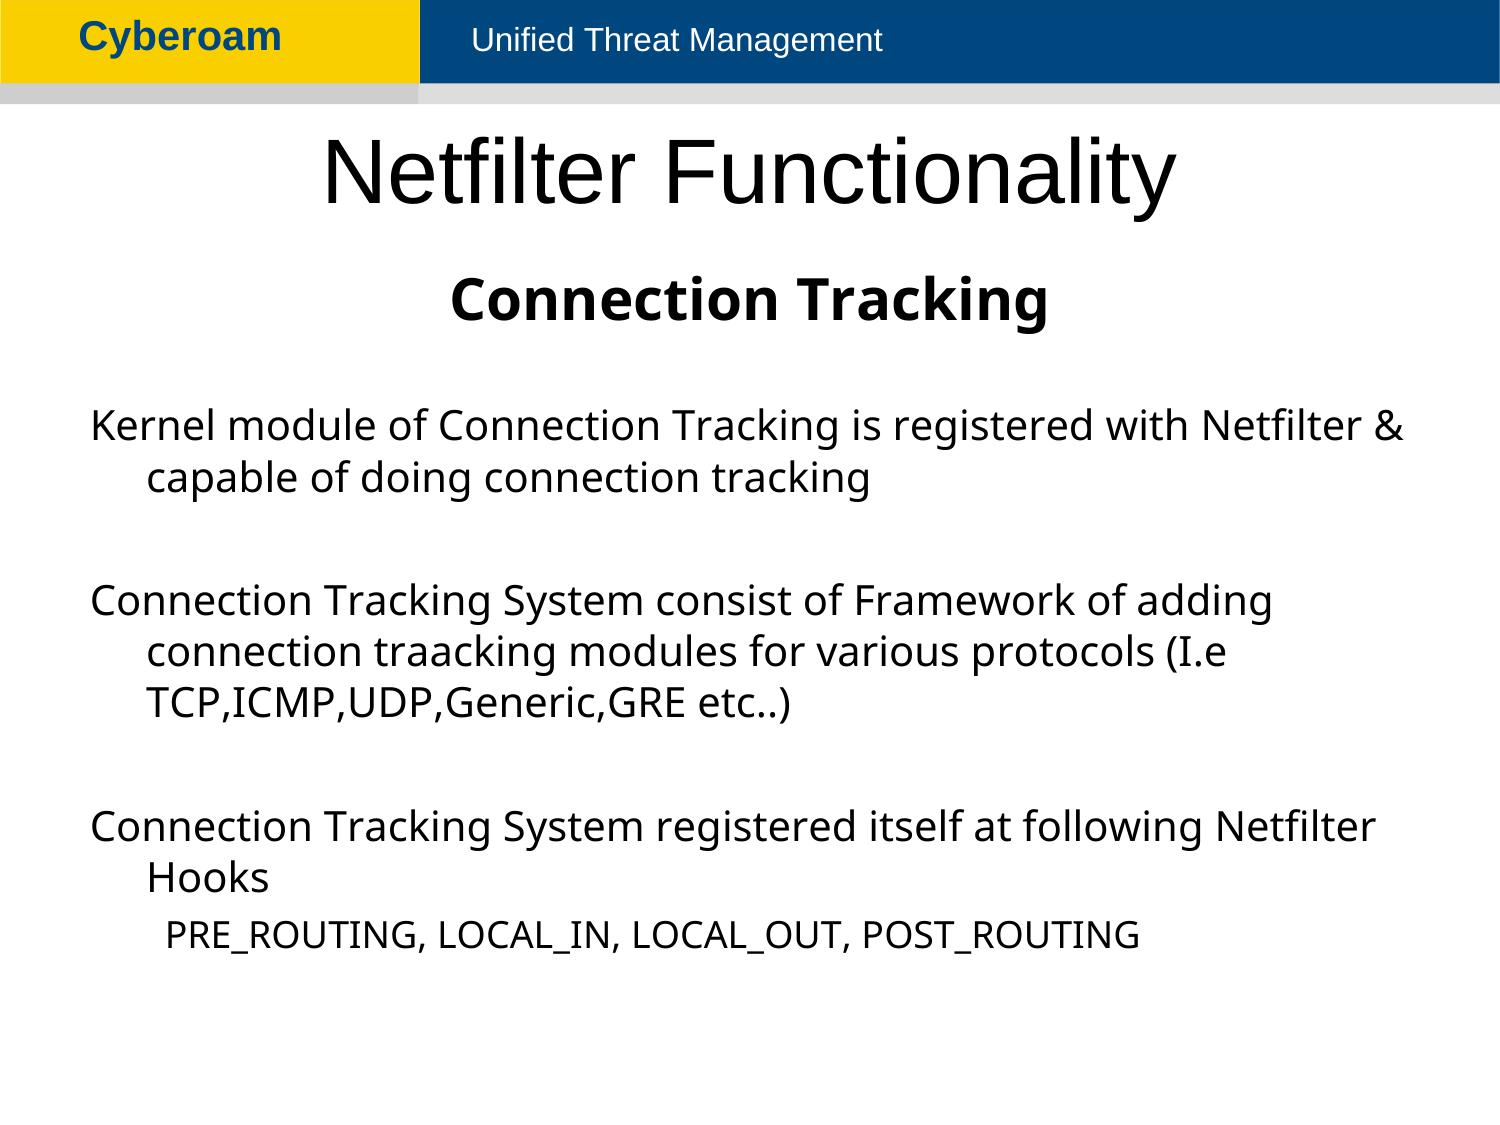

# Netfilter Functionality
Connection Tracking
Kernel module of Connection Tracking is registered with Netfilter & capable of doing connection tracking
Connection Tracking System consist of Framework of adding connection traacking modules for various protocols (I.e TCP,ICMP,UDP,Generic,GRE etc..)
Connection Tracking System registered itself at following Netfilter Hooks
PRE_ROUTING, LOCAL_IN, LOCAL_OUT, POST_ROUTING